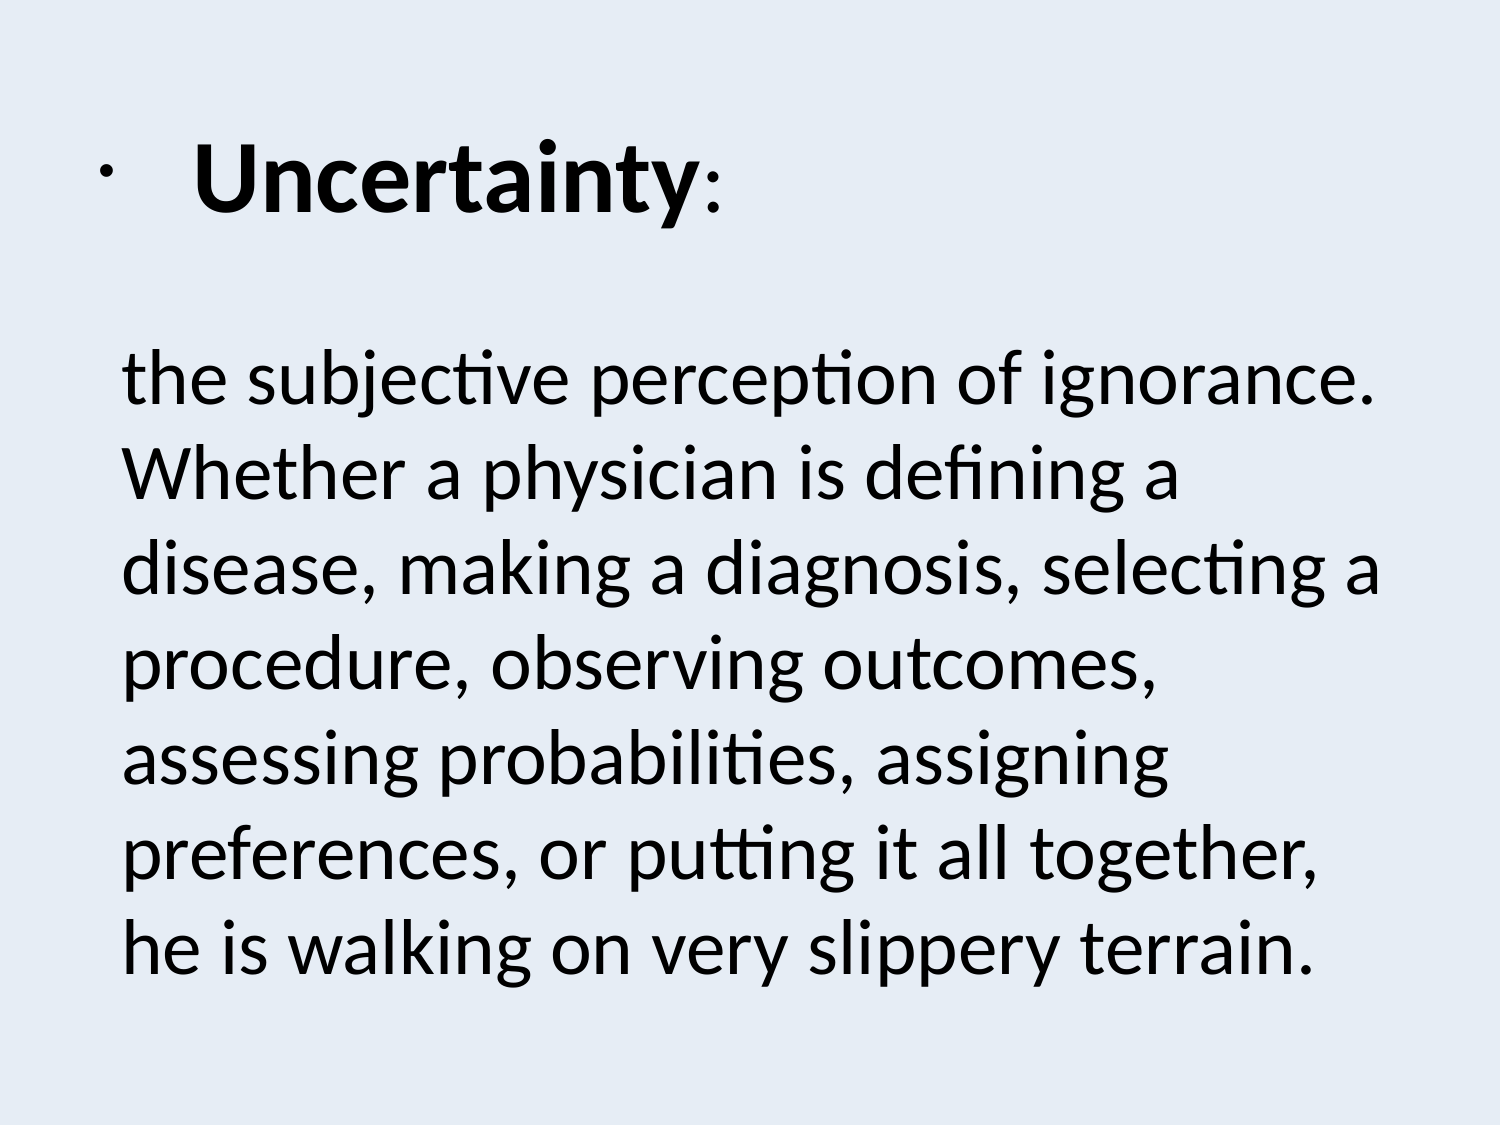

# Uncertainty:
the subjective perception of ignorance. Whether a physician is defining a disease, making a diagnosis, selecting a procedure, observing outcomes, assessing probabilities, assigning preferences, or putting it all together, he is walking on very slippery terrain.